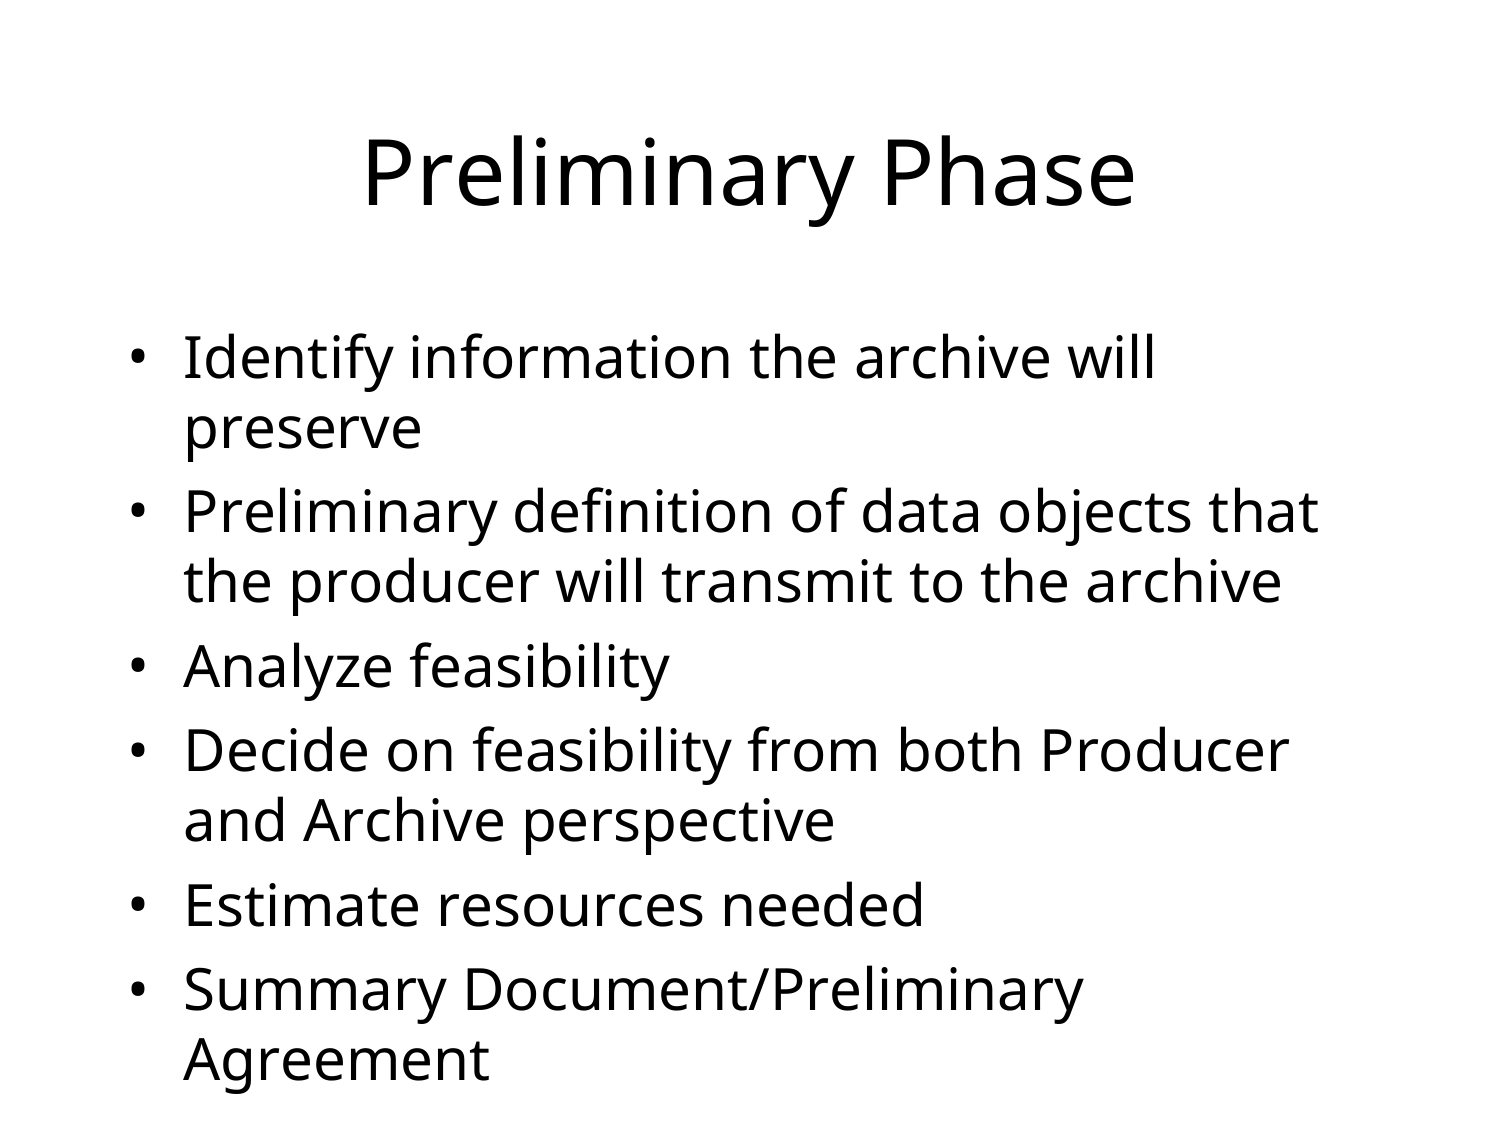

# Preliminary Phase
Identify information the archive will preserve
Preliminary definition of data objects that the producer will transmit to the archive
Analyze feasibility
Decide on feasibility from both Producer and Archive perspective
Estimate resources needed
Summary Document/Preliminary Agreement